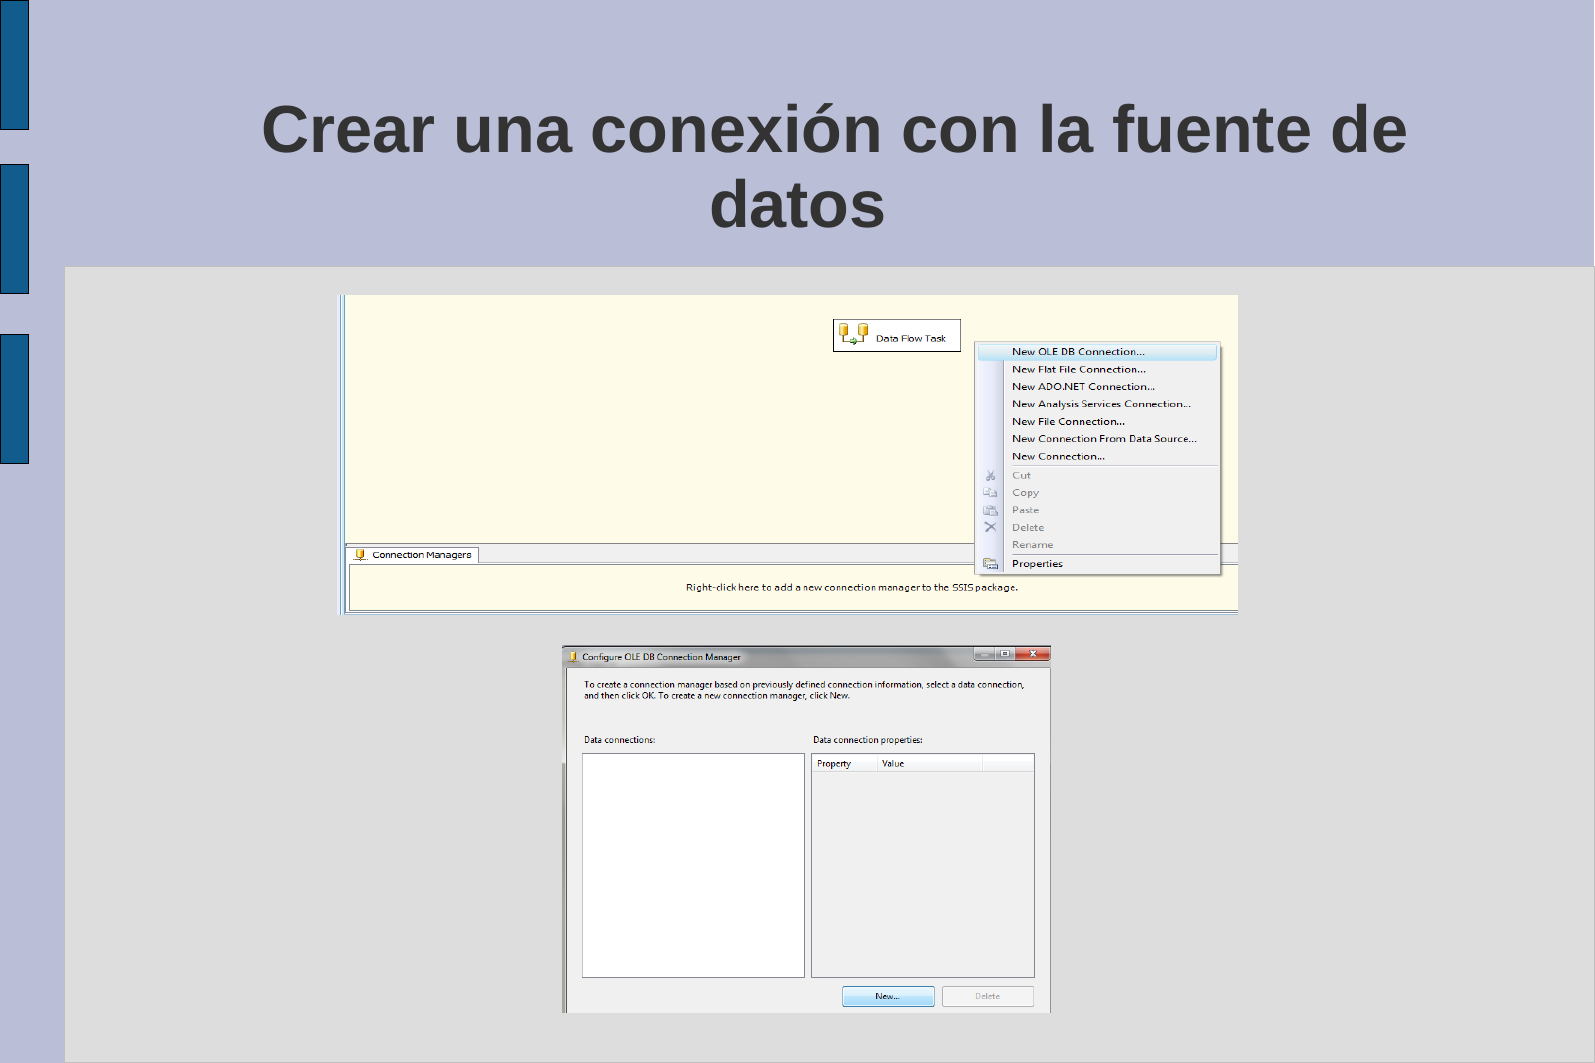

# Crear una conexión con la fuente de datos